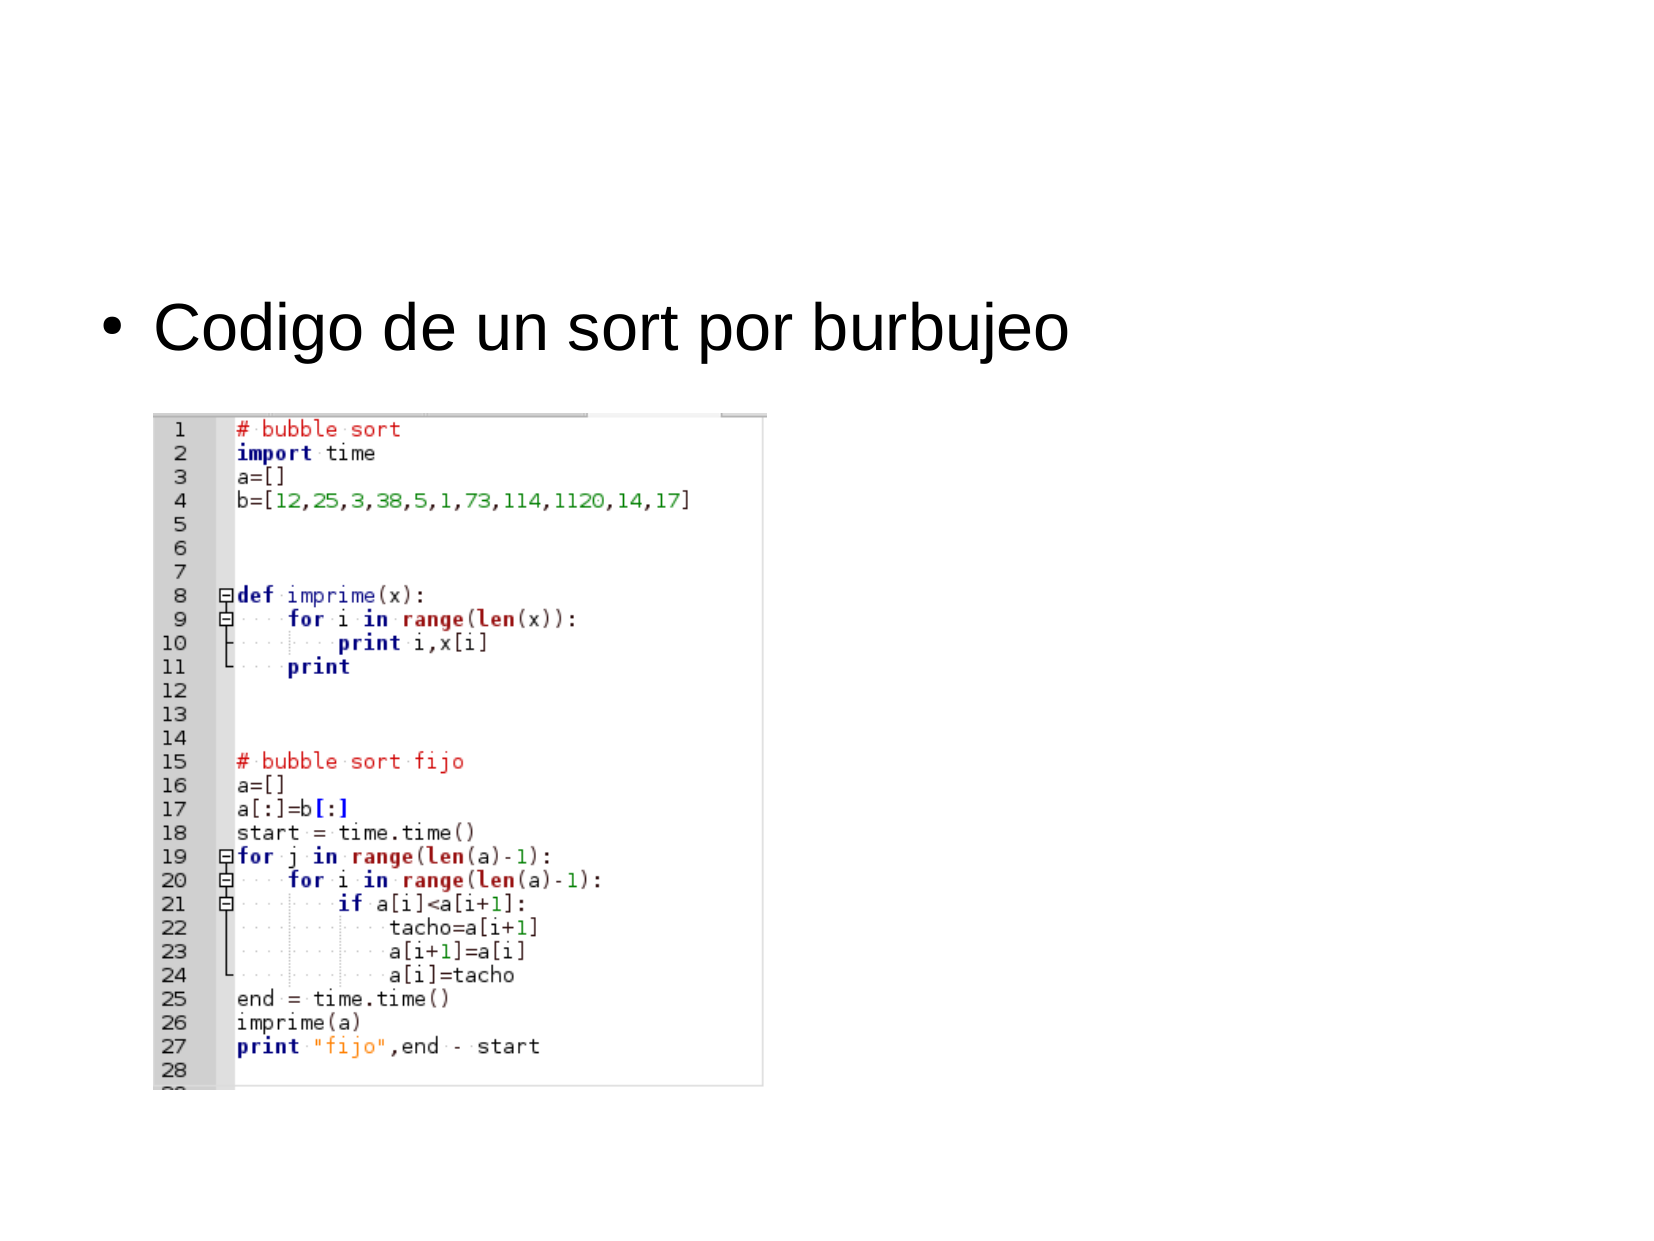

#
Codigo de un sort por burbujeo